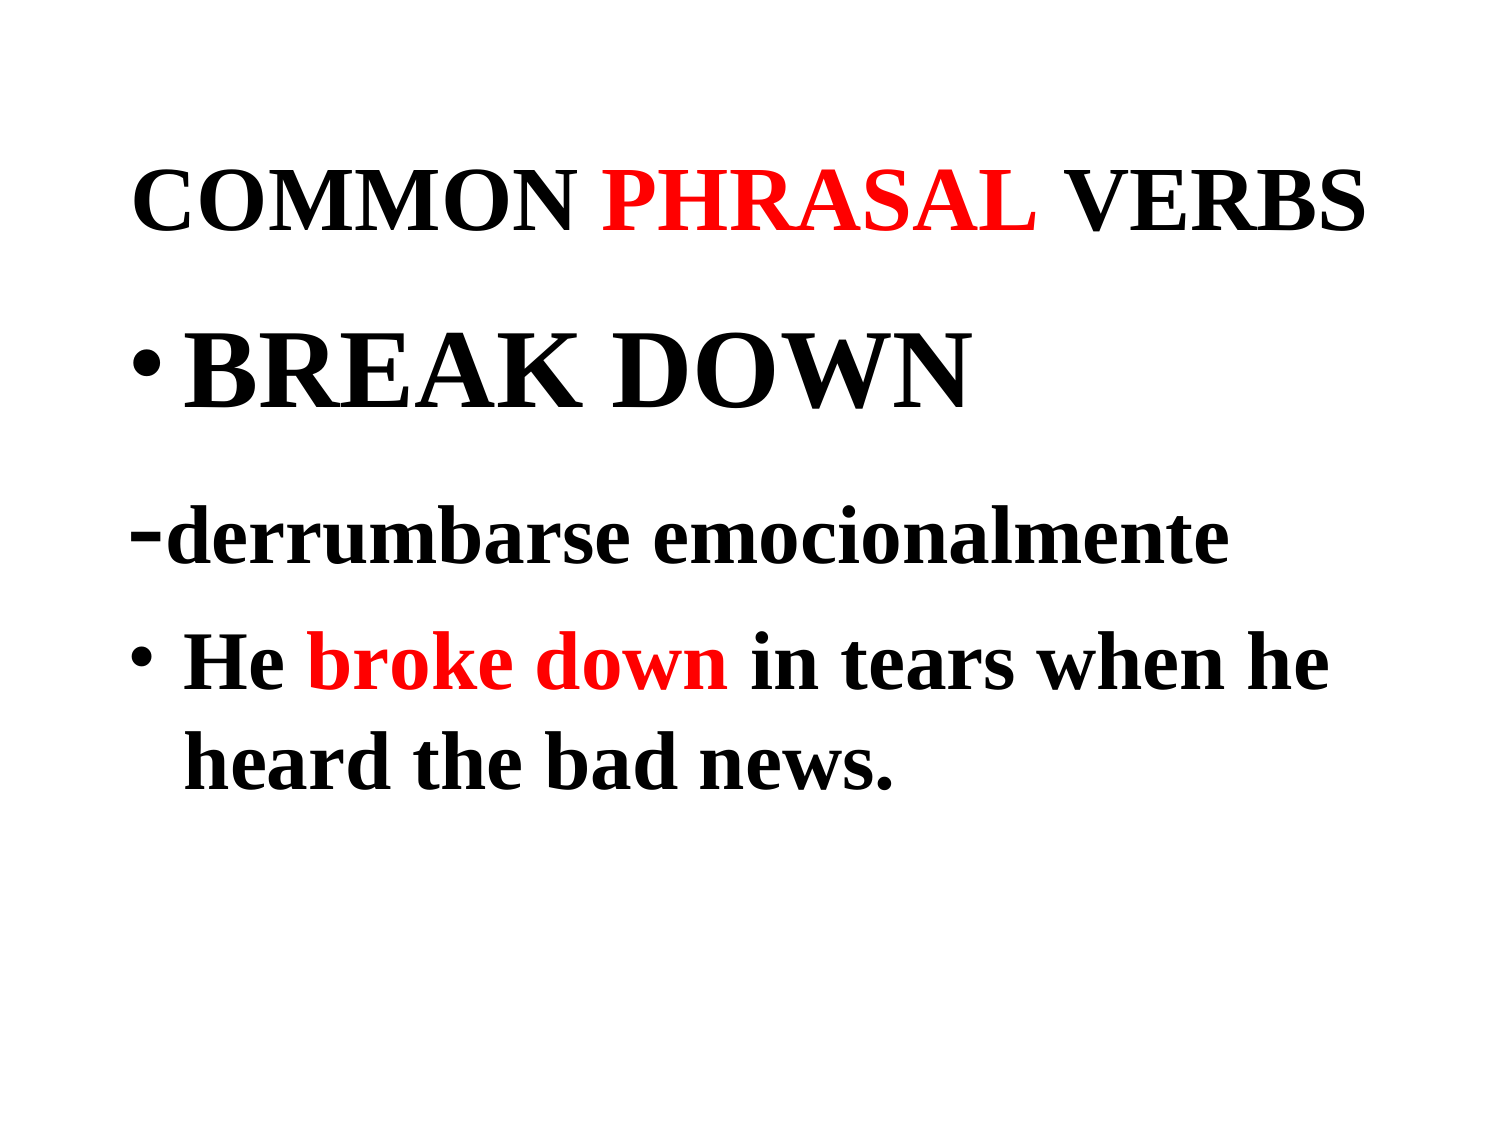

# COMMON PHRASAL VERBS
BREAK DOWN
-derrumbarse emocionalmente
He broke down in tears when he heard the bad news.